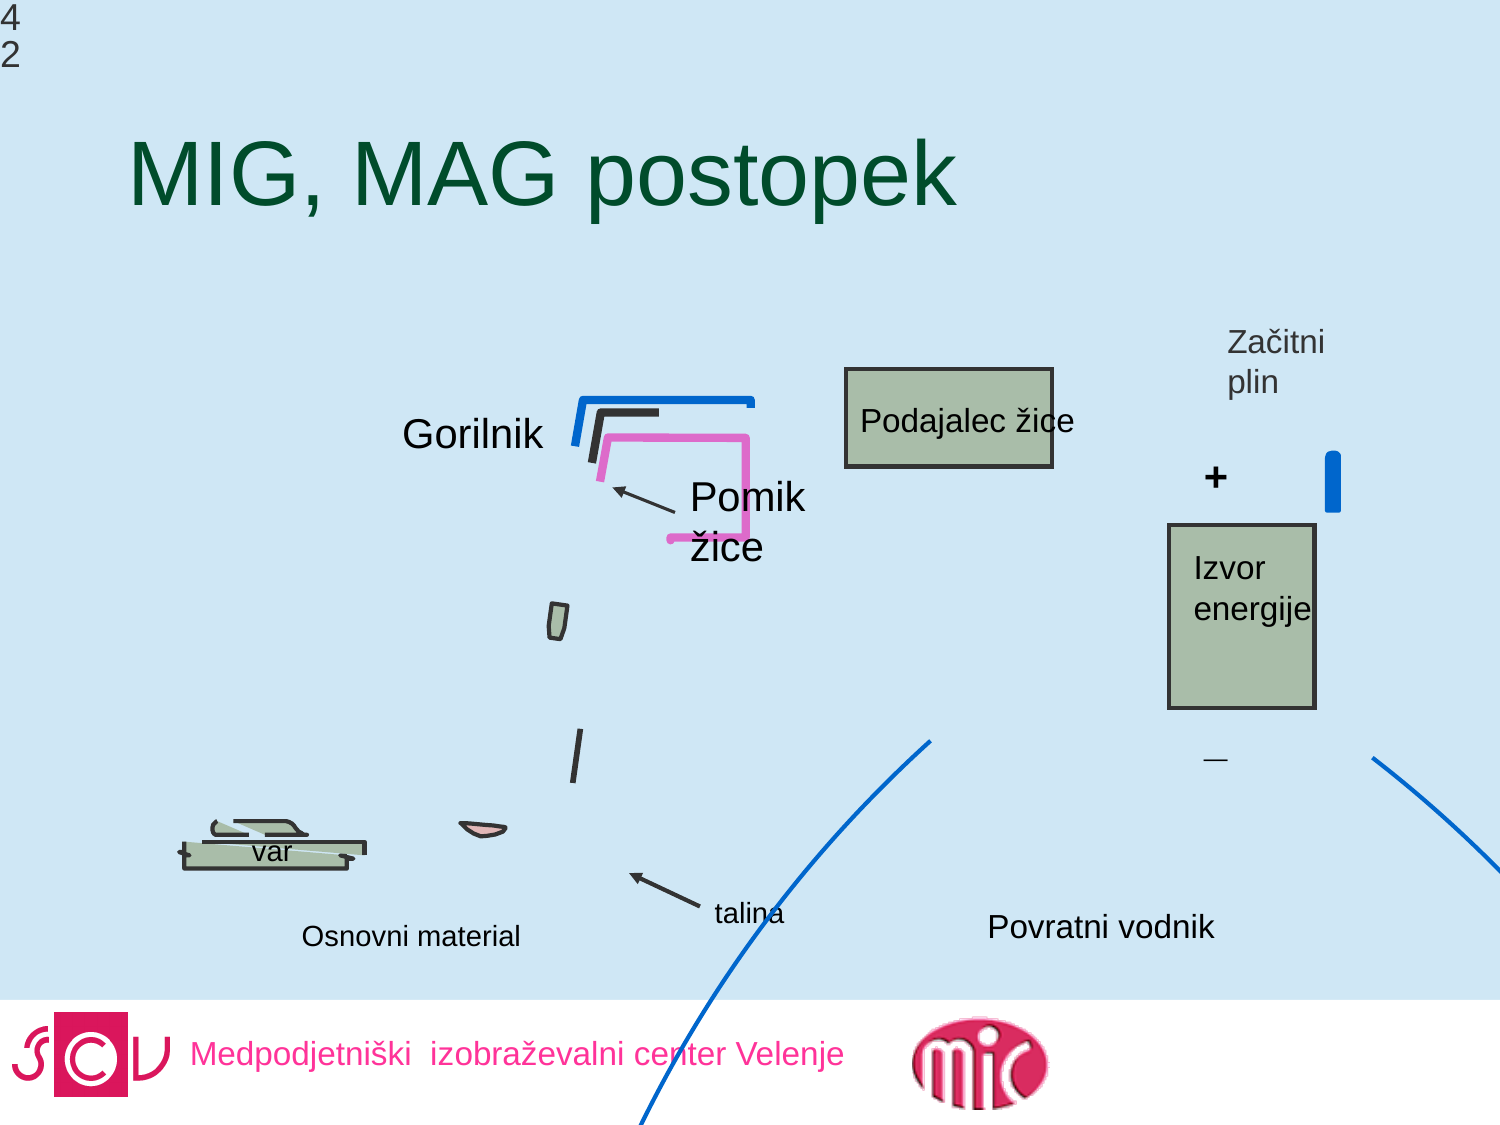

# MIG, MAG postopek
Podajalec žice
Pomik
žice
Začitni plin
Gorilnik
+
Izvor
energije
_
Povratni vodnik
Osnovni material
var
talina